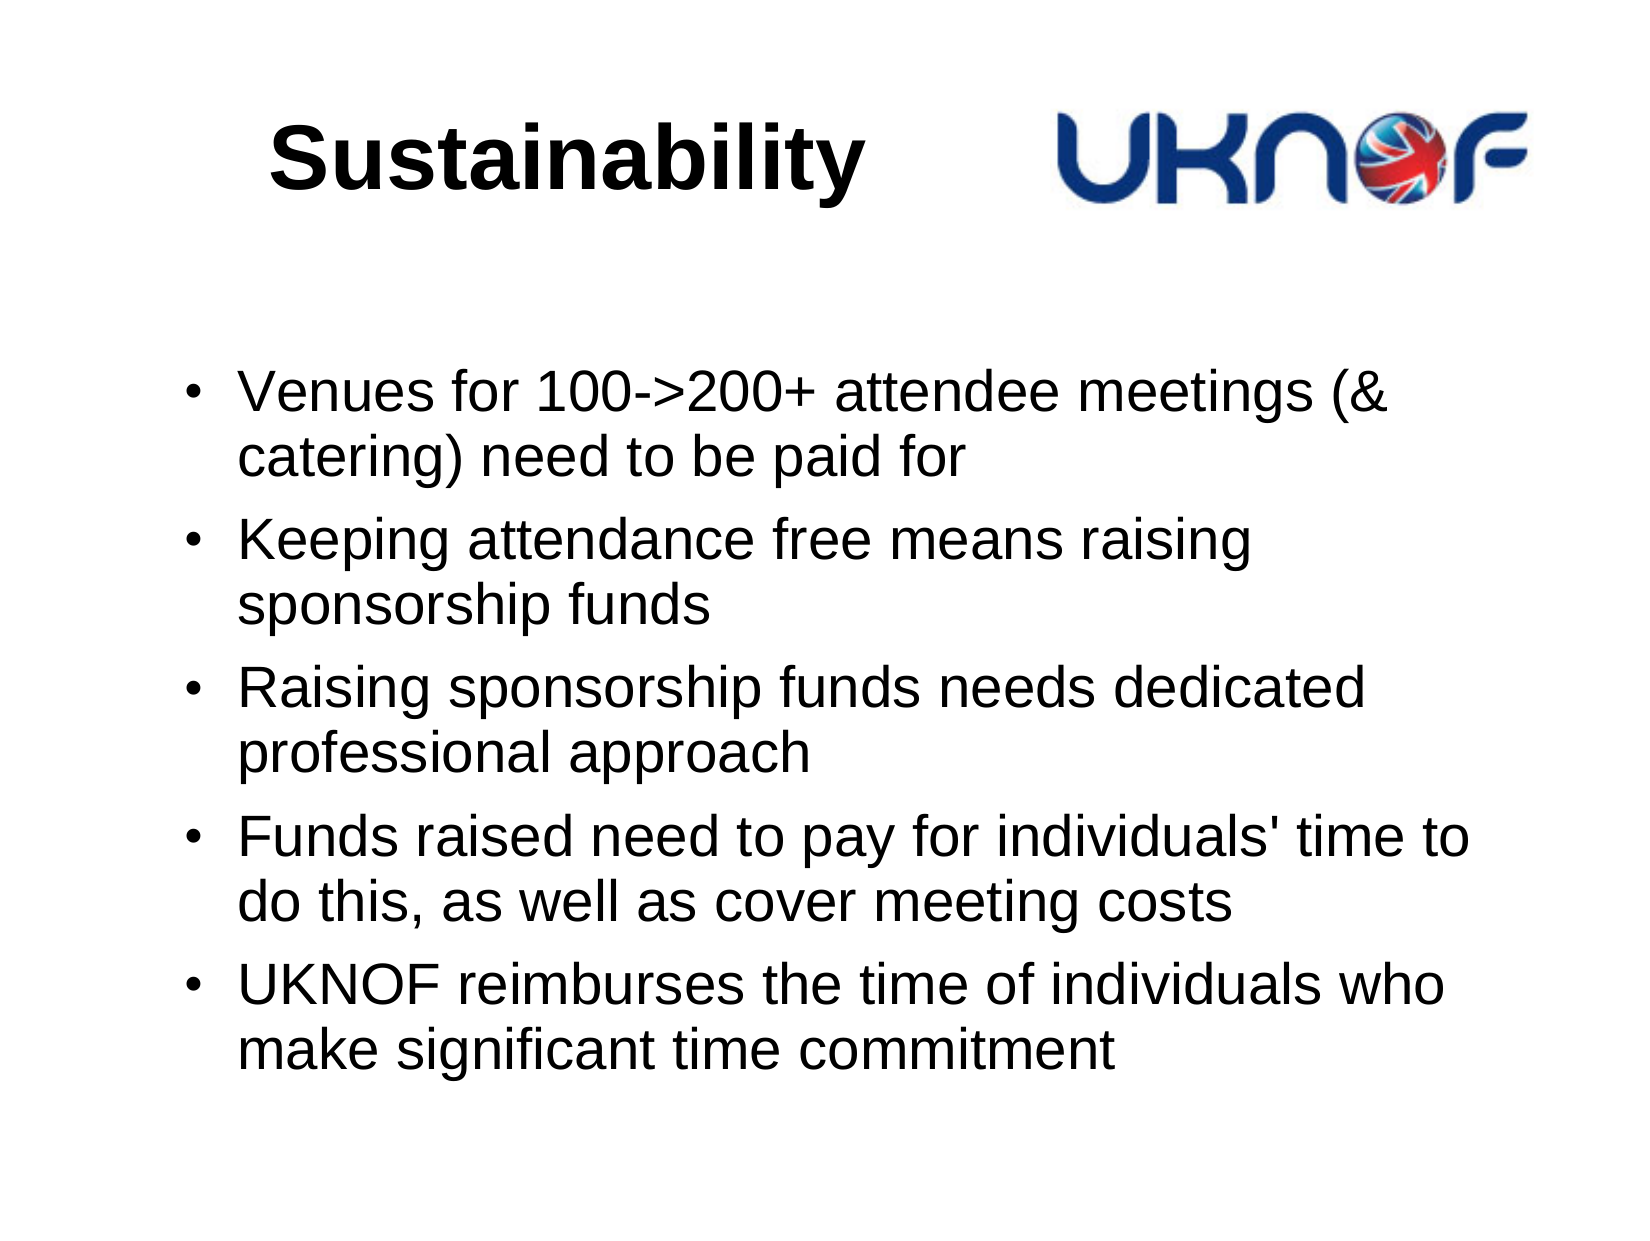

# Sustainability
Venues for 100->200+ attendee meetings (& catering) need to be paid for
Keeping attendance free means raising sponsorship funds
Raising sponsorship funds needs dedicated professional approach
Funds raised need to pay for individuals' time to do this, as well as cover meeting costs
UKNOF reimburses the time of individuals who make significant time commitment